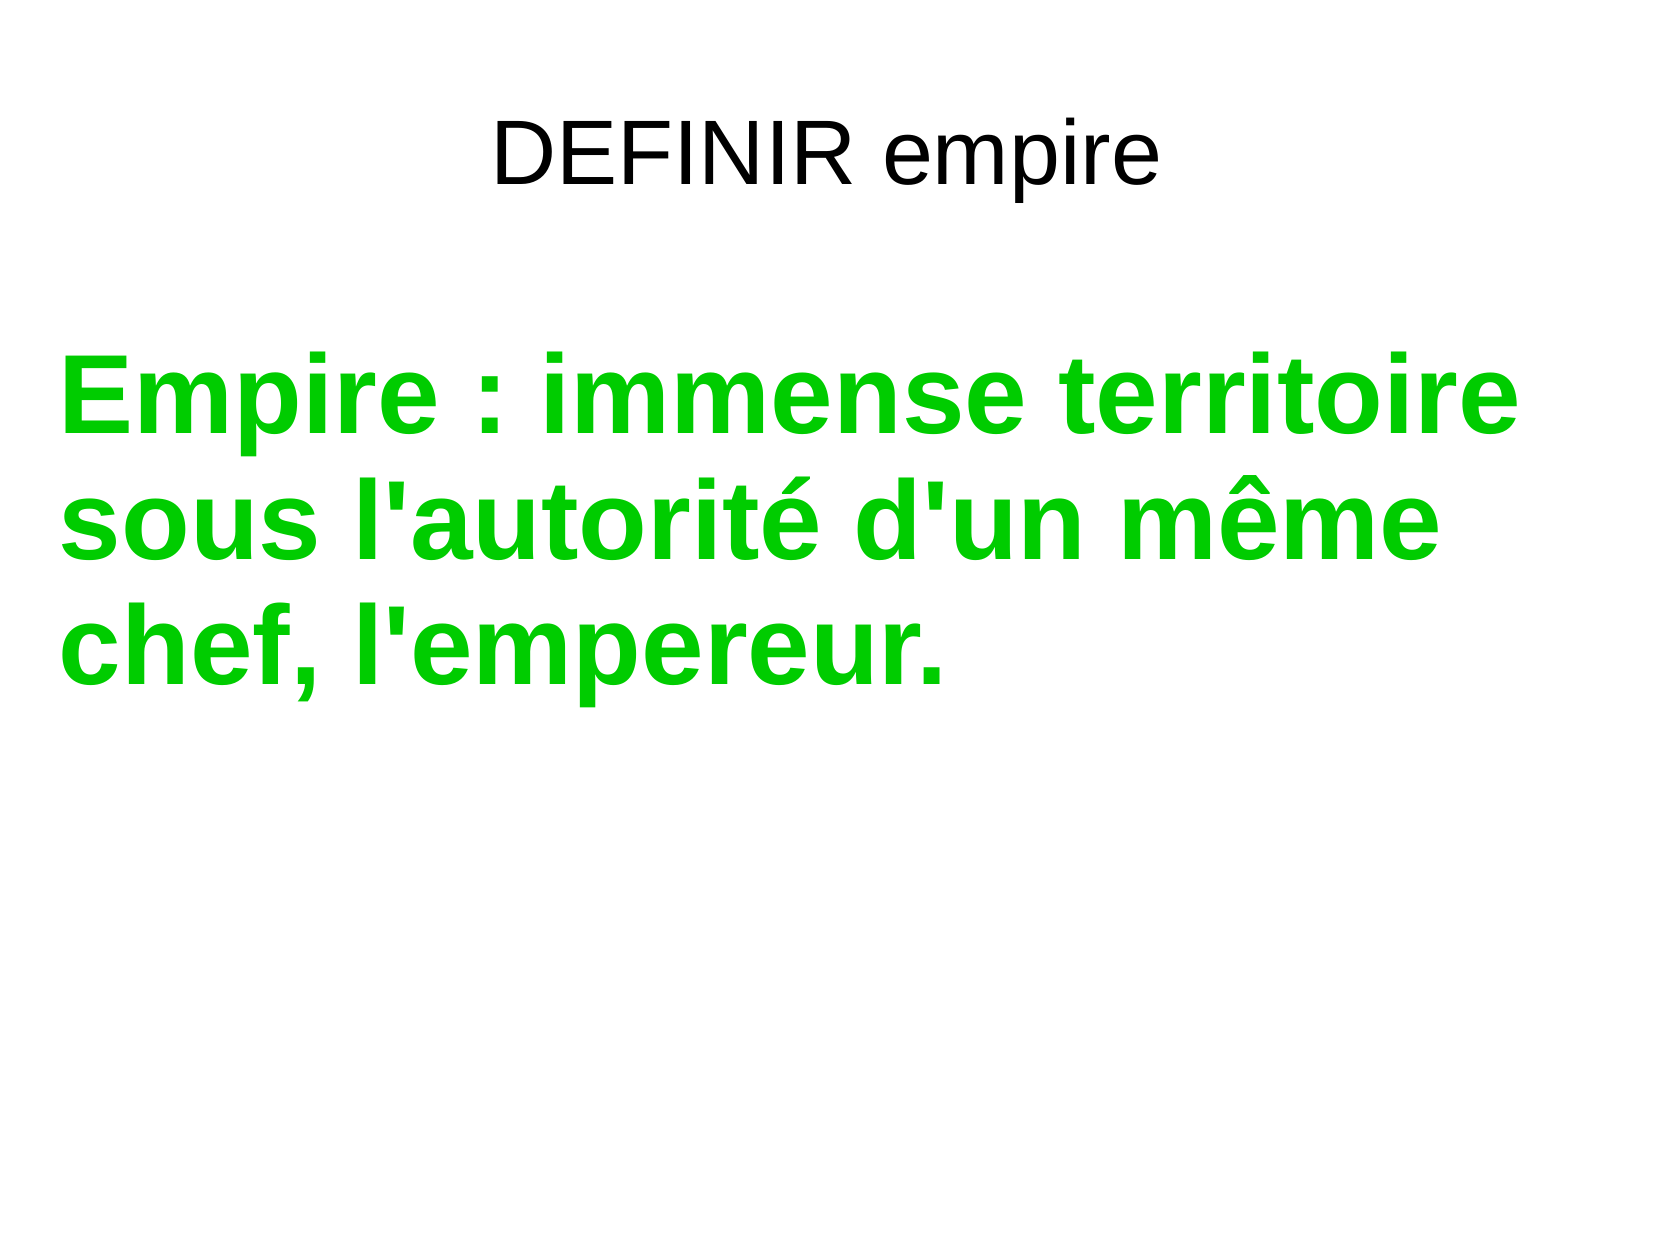

# DEFINIR empire
Empire : immense territoire sous l'autorité d'un même chef, l'empereur.